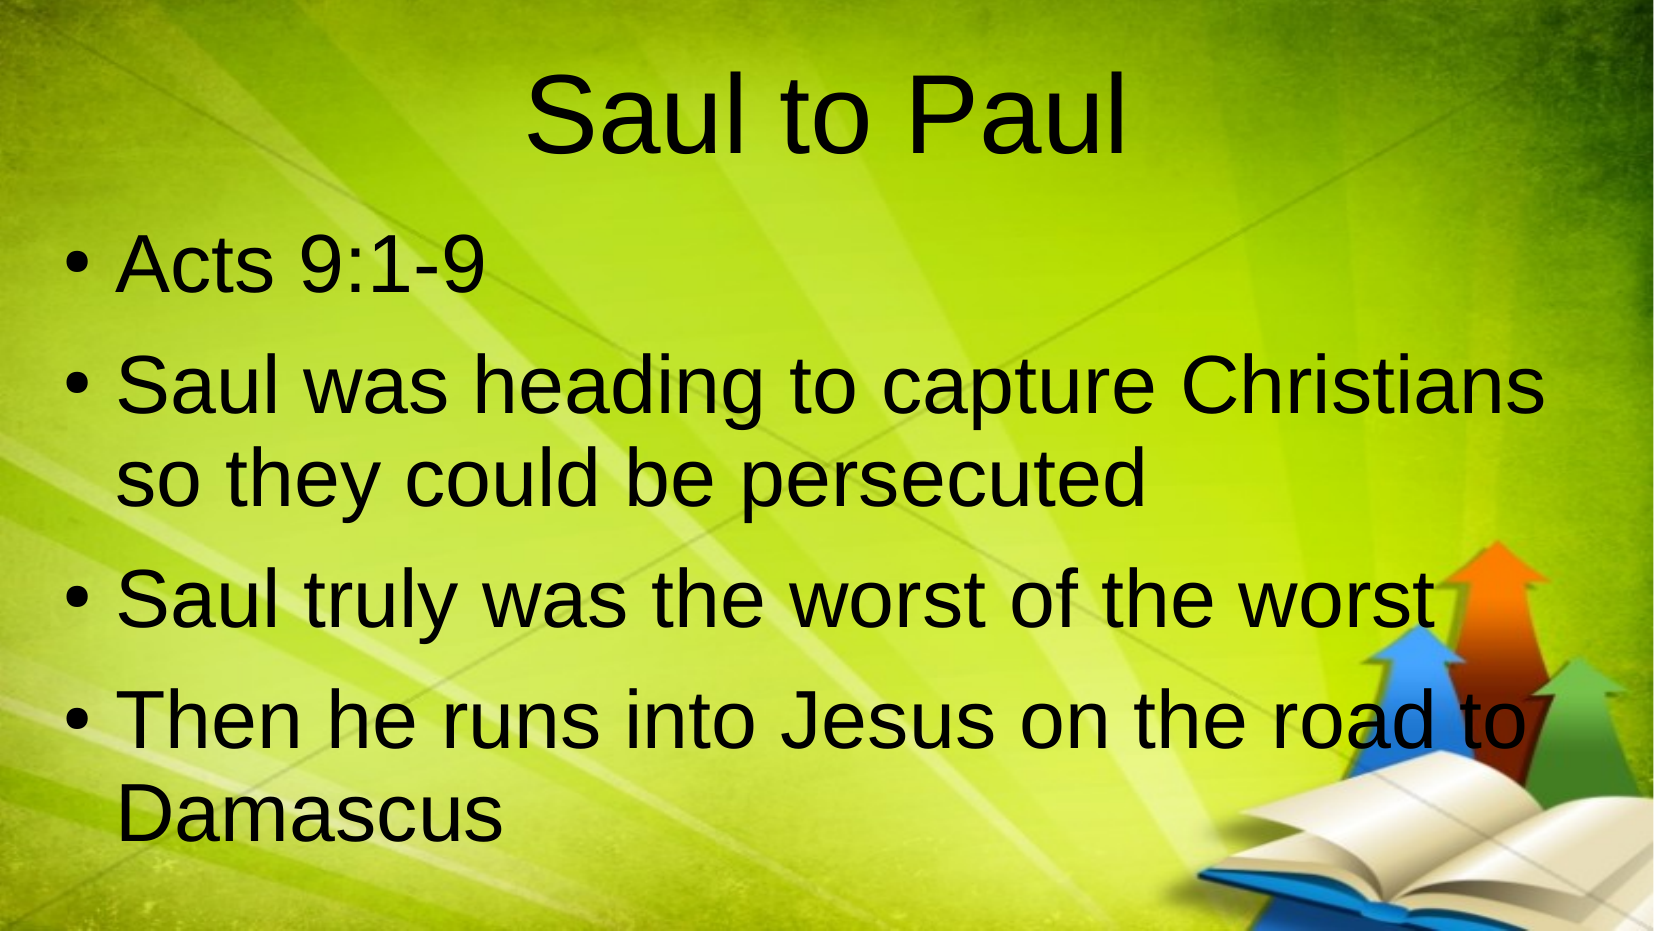

# Saul to Paul
Acts 9:1-9
Saul was heading to capture Christians so they could be persecuted
Saul truly was the worst of the worst
Then he runs into Jesus on the road to Damascus